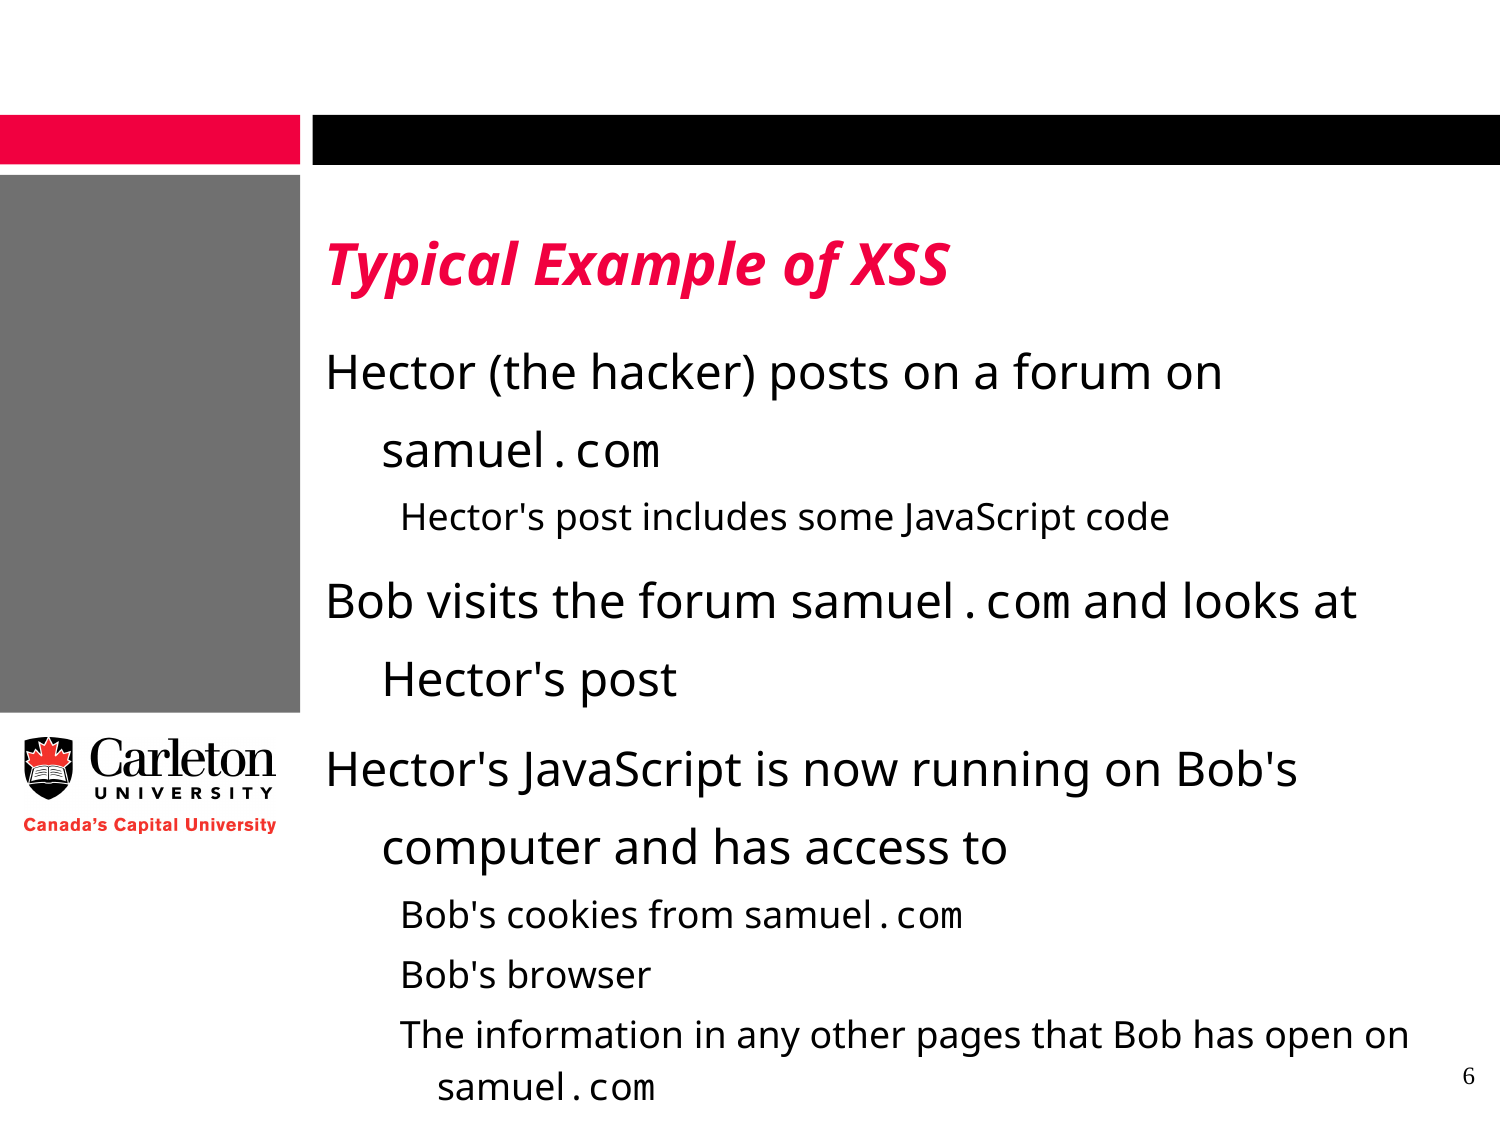

# Typical Example of XSS
Hector (the hacker) posts on a forum on samuel.com
Hector's post includes some JavaScript code
Bob visits the forum samuel.com and looks at Hector's post
Hector's JavaScript is now running on Bob's computer and has access to
Bob's cookies from samuel.com
Bob's browser
The information in any other pages that Bob has open on samuel.com
Hector could even log Bob out of samuel.com and eavesdrop as he logs back in again
6